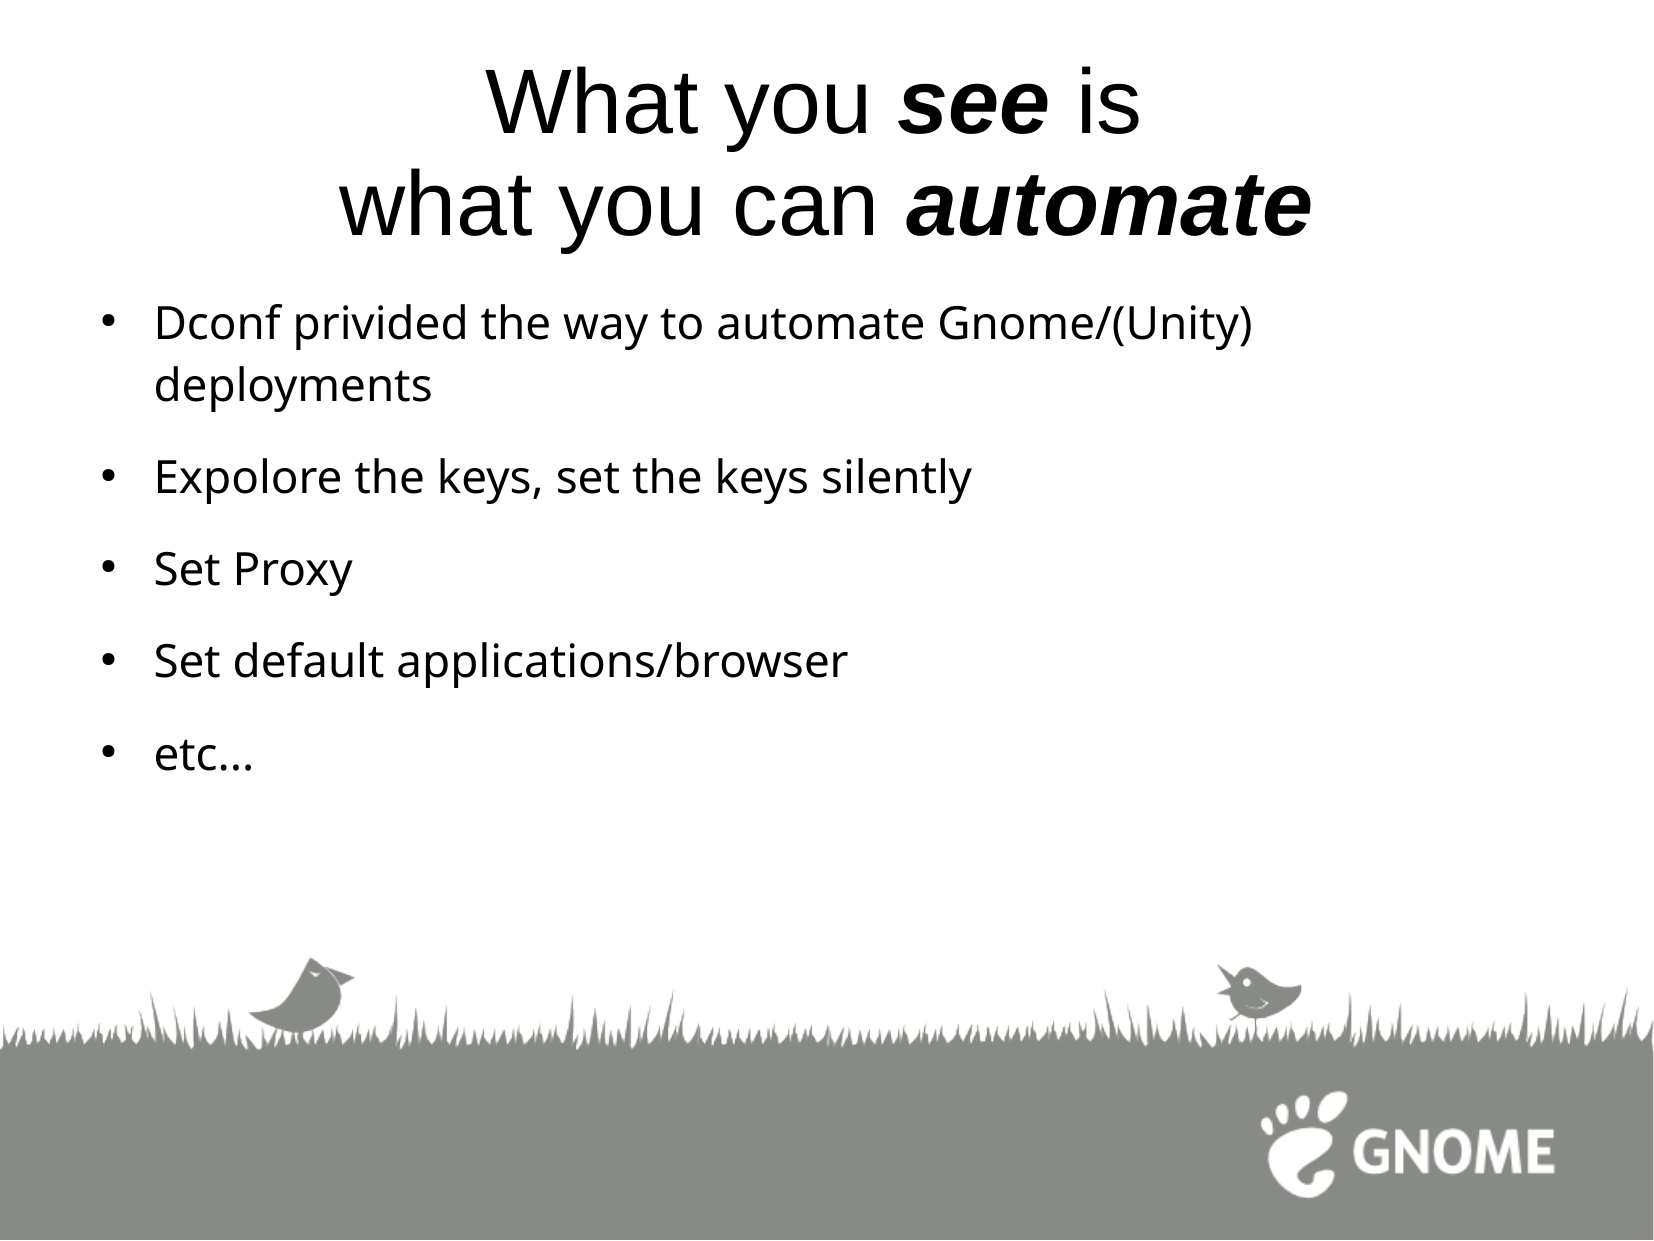

# What you see is what you can automate
Dconf privided the way to automate Gnome/(Unity) deployments
Expolore the keys, set the keys silently
Set Proxy
Set default applications/browser
etc...